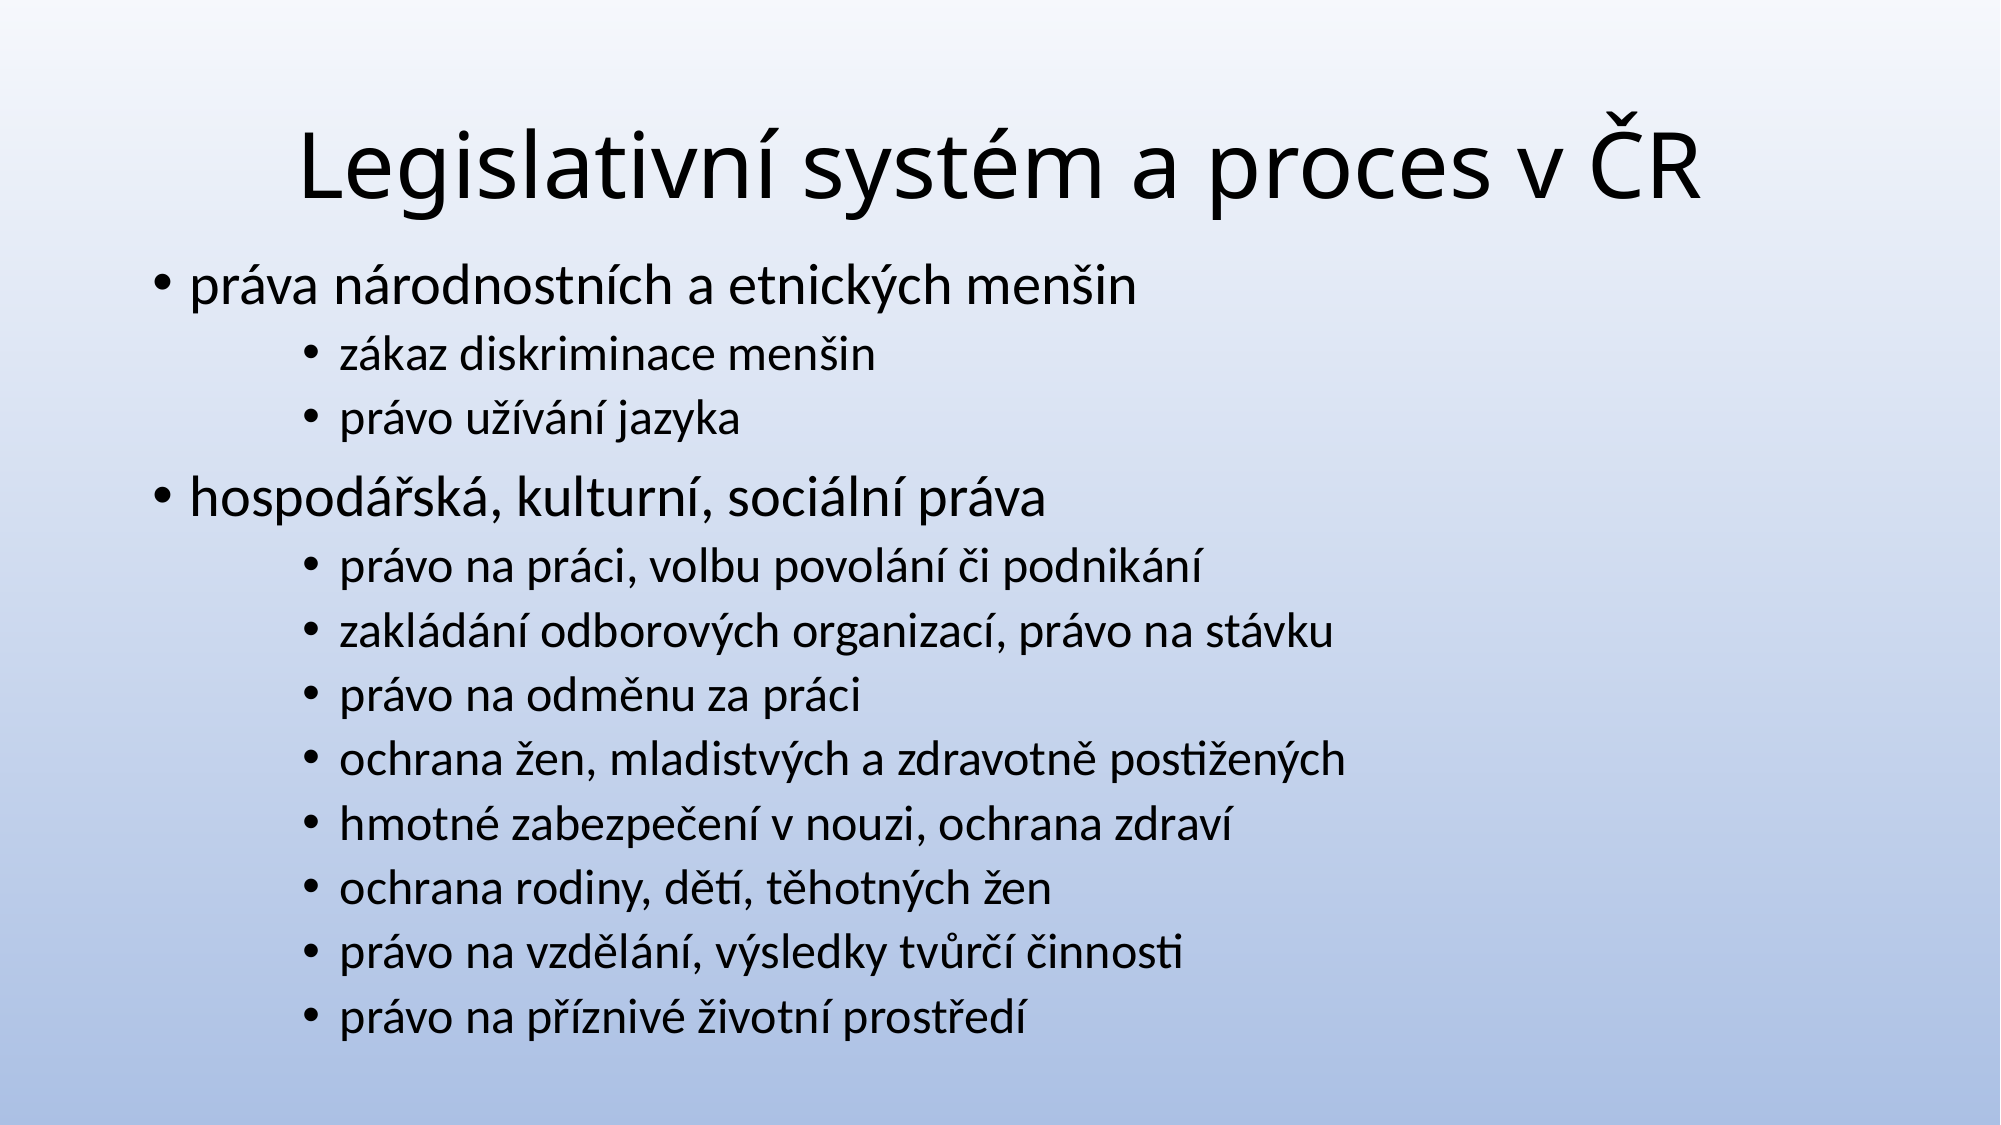

# Legislativní systém a proces v ČR
práva národnostních a etnických menšin
zákaz diskriminace menšin
právo užívání jazyka
hospodářská, kulturní, sociální práva
právo na práci, volbu povolání či podnikání
zakládání odborových organizací, právo na stávku
právo na odměnu za práci
ochrana žen, mladistvých a zdravotně postižených
hmotné zabezpečení v nouzi, ochrana zdraví
ochrana rodiny, dětí, těhotných žen
právo na vzdělání, výsledky tvůrčí činnosti
právo na příznivé životní prostředí